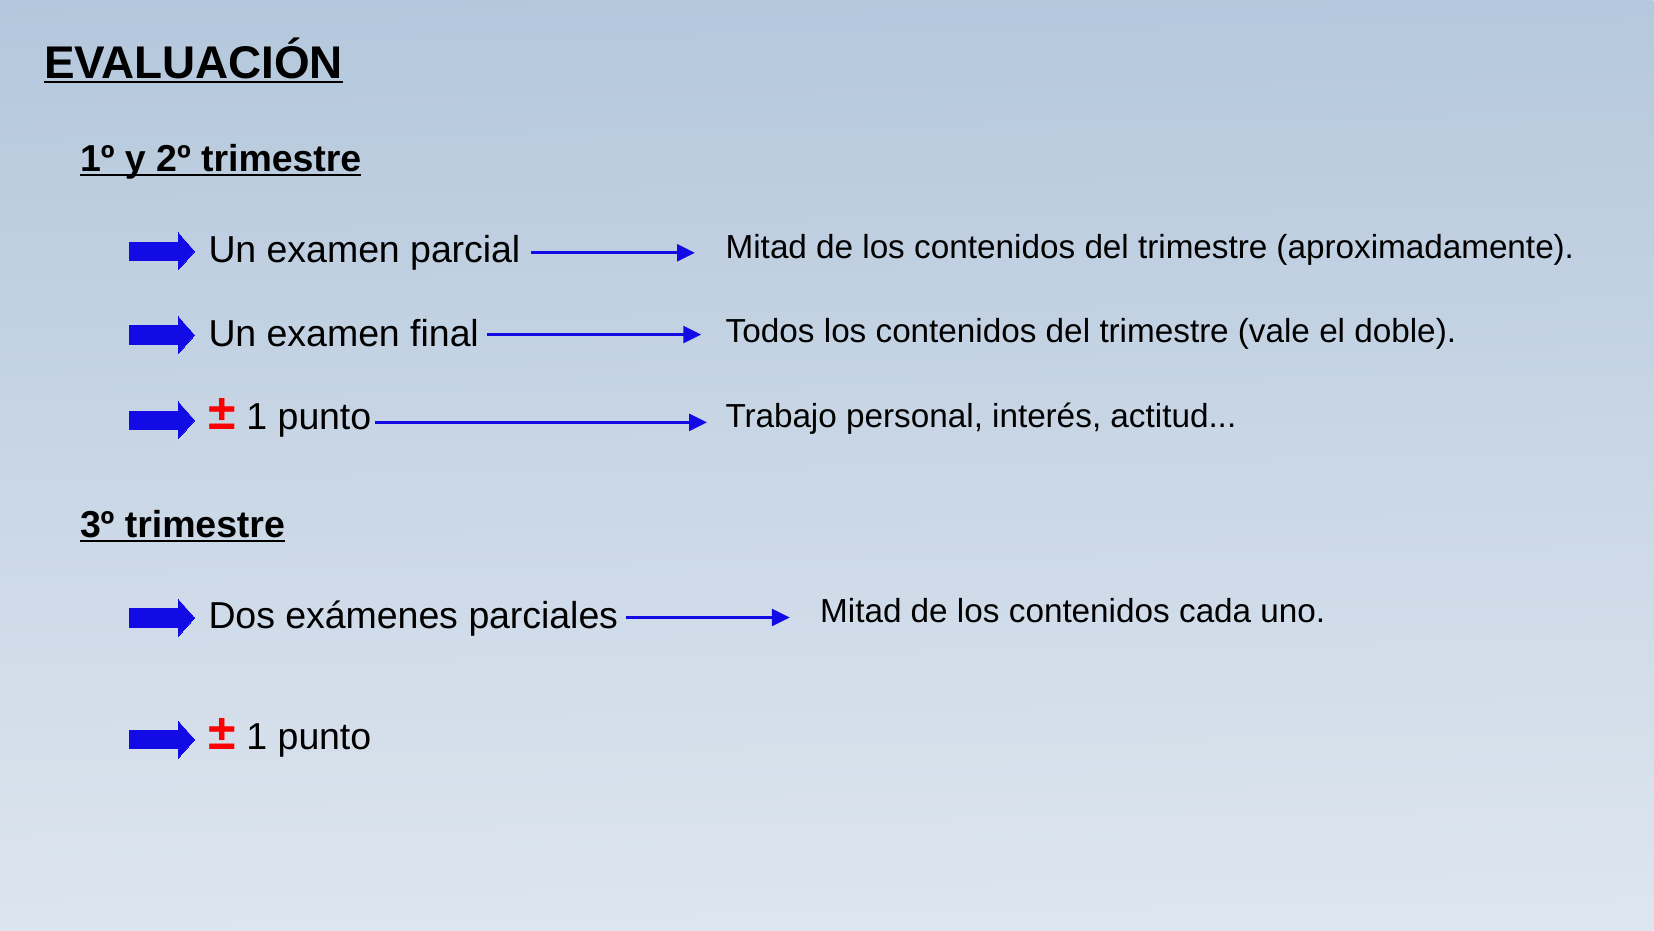

EVALUACIÓN
1º y 2º trimestre
Un examen parcial
Mitad de los contenidos del trimestre (aproximadamente).
Un examen final
Todos los contenidos del trimestre (vale el doble).
± 1 punto
Trabajo personal, interés, actitud...
3º trimestre
Mitad de los contenidos cada uno.
Dos exámenes parciales
± 1 punto